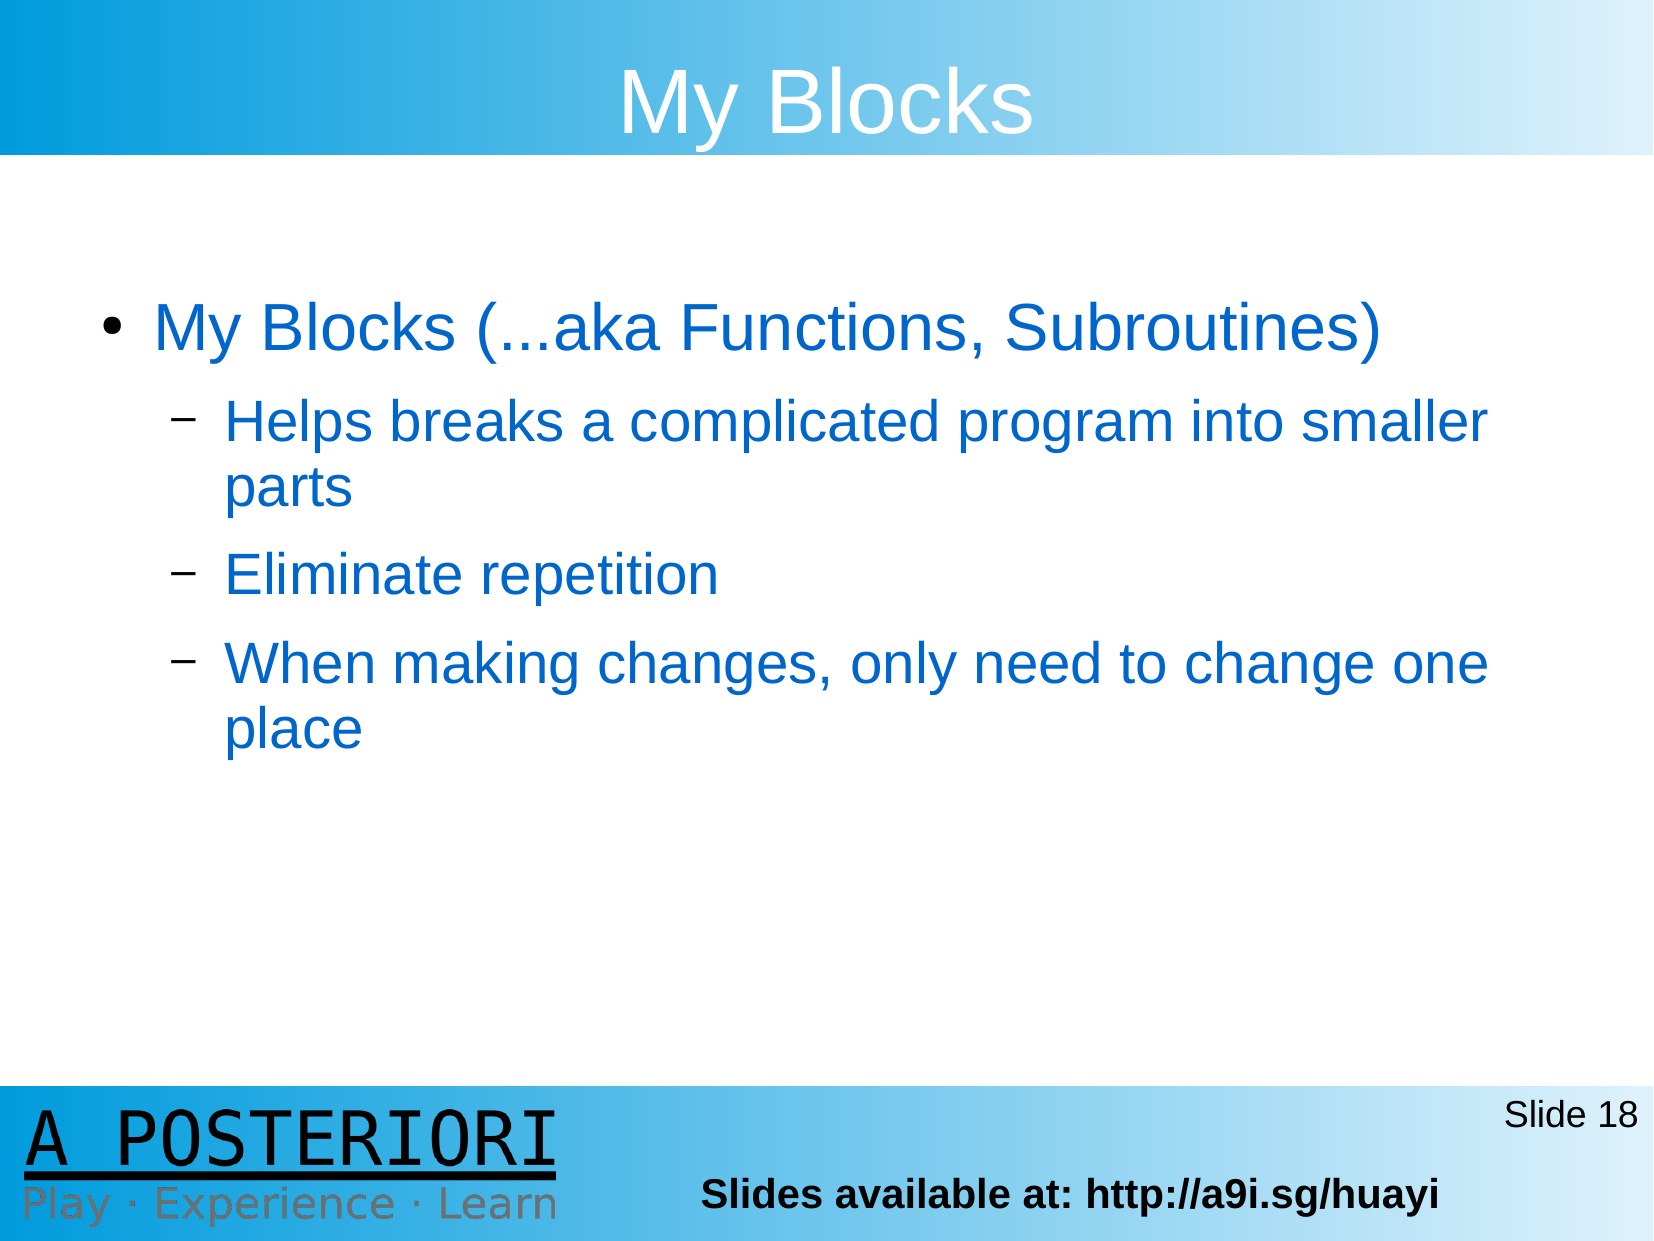

# My Blocks
My Blocks (...aka Functions, Subroutines)
Helps breaks a complicated program into smaller parts
Eliminate repetition
When making changes, only need to change one place